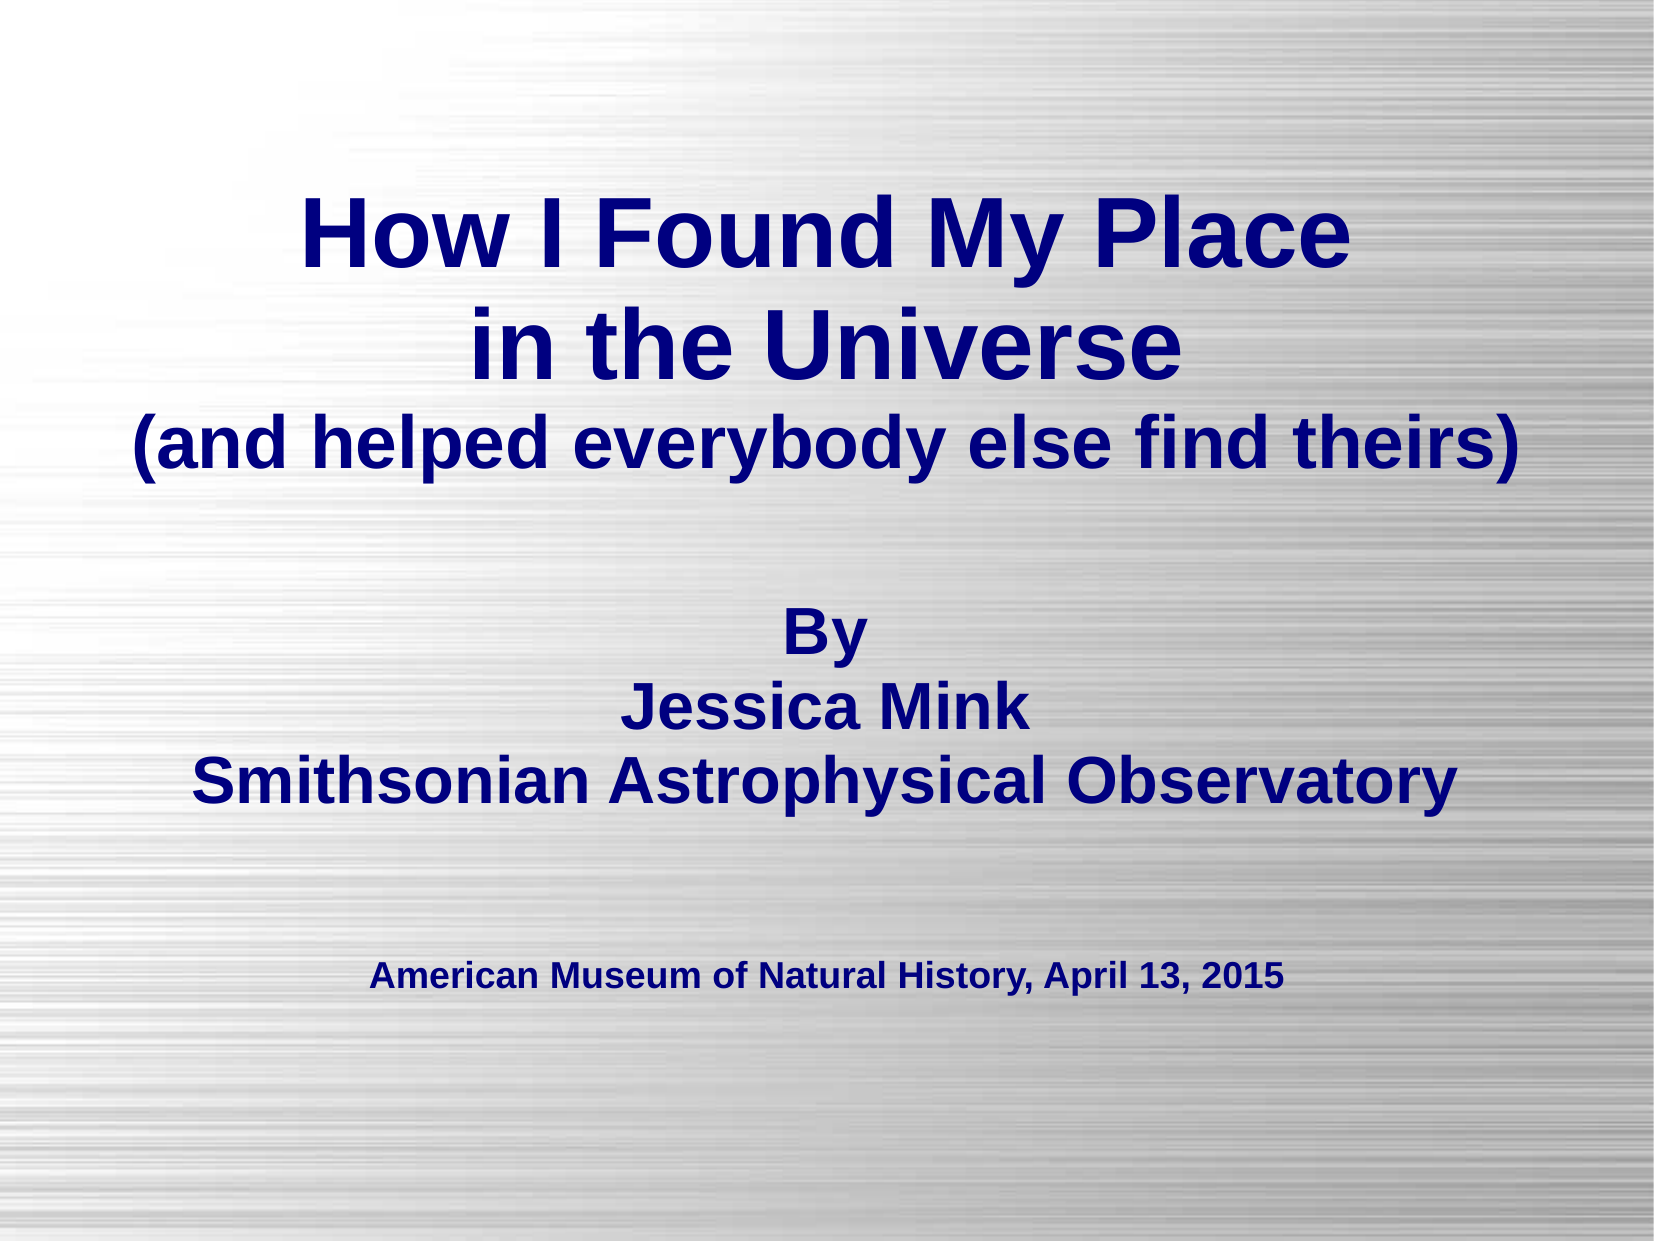

How I Found My Place
in the Universe
(and helped everybody else find theirs)
By
Jessica Mink
Smithsonian Astrophysical Observatory
American Museum of Natural History, April 13, 2015